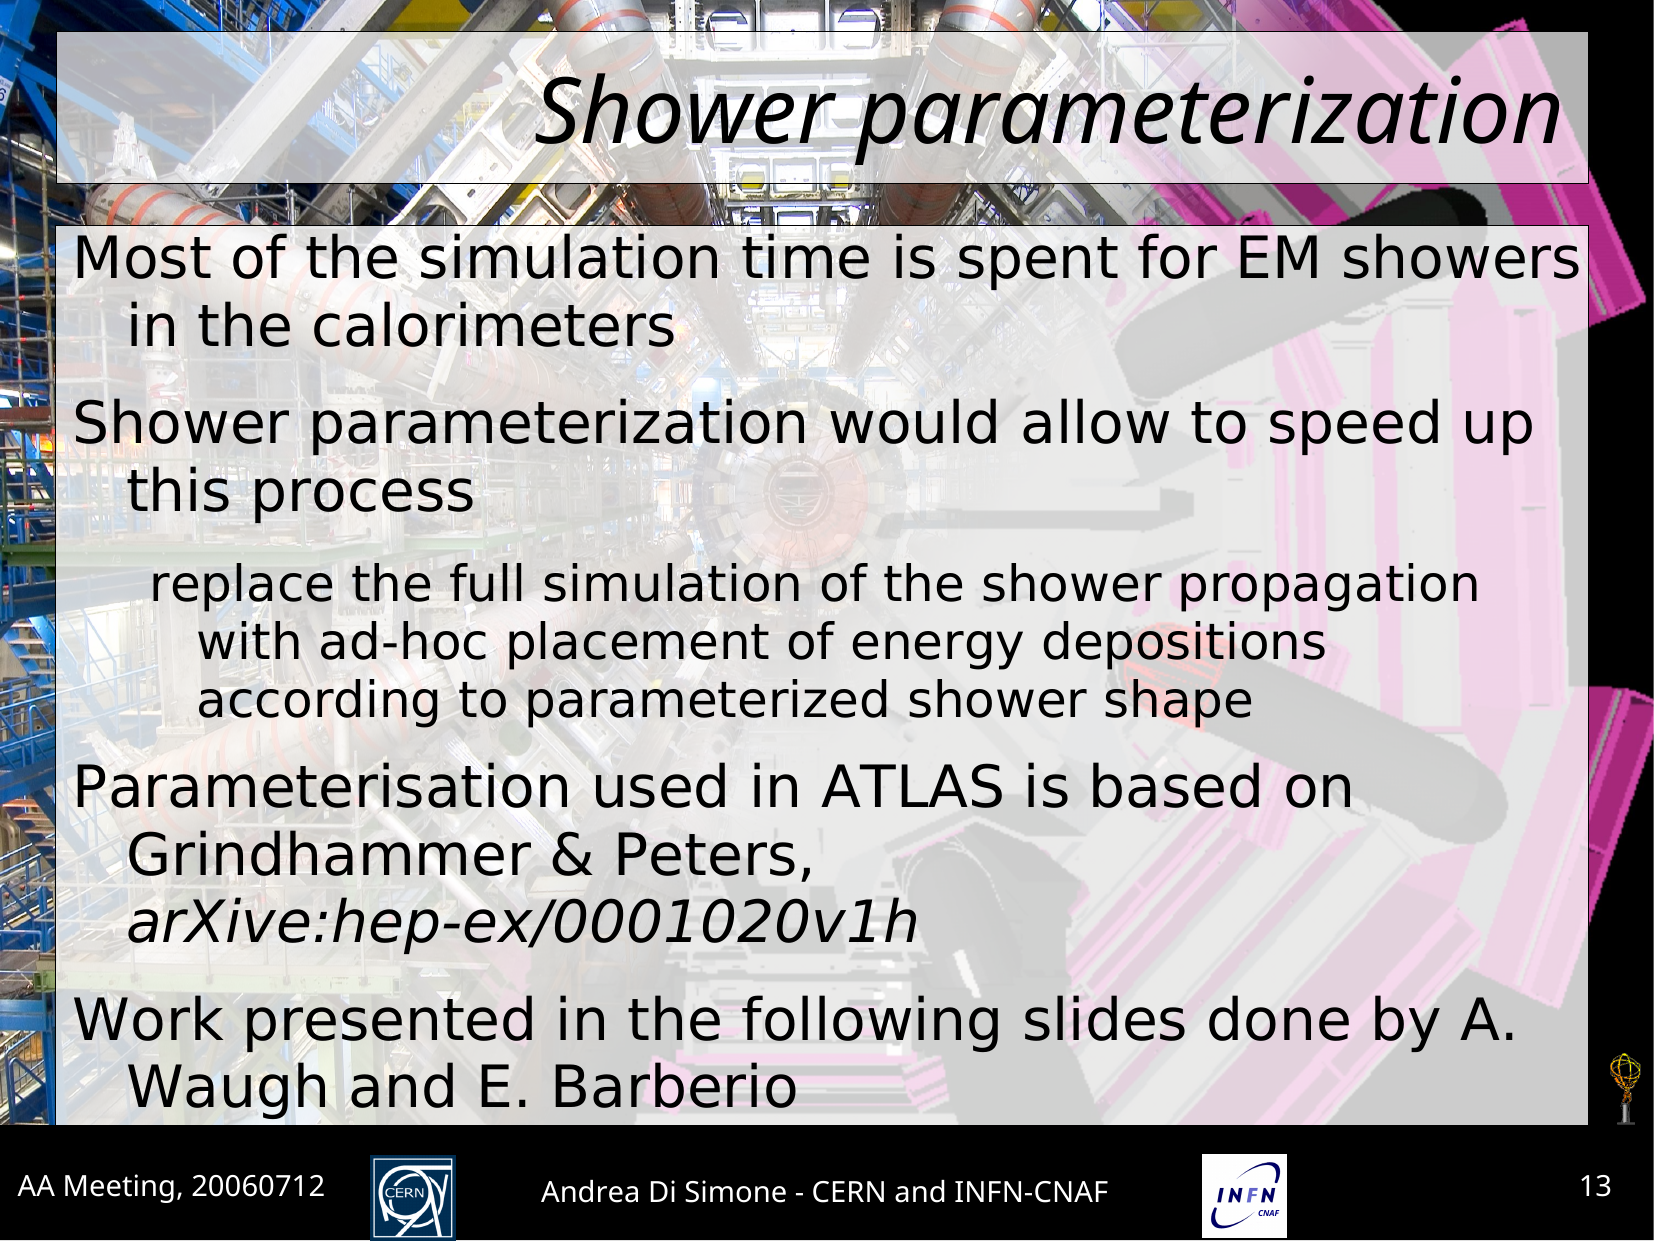

# Shower parameterization
Most of the simulation time is spent for EM showers in the calorimeters
Shower parameterization would allow to speed up this process
replace the full simulation of the shower propagation with ad-hoc placement of energy depositions according to parameterized shower shape
Parameterisation used in ATLAS is based on Grindhammer & Peters, arXive:hep-ex/0001020v1h
Work presented in the following slides done by A. Waugh and E. Barberio
AA Meeting, 20060712
13
Andrea Di Simone - CERN and INFN-CNAF